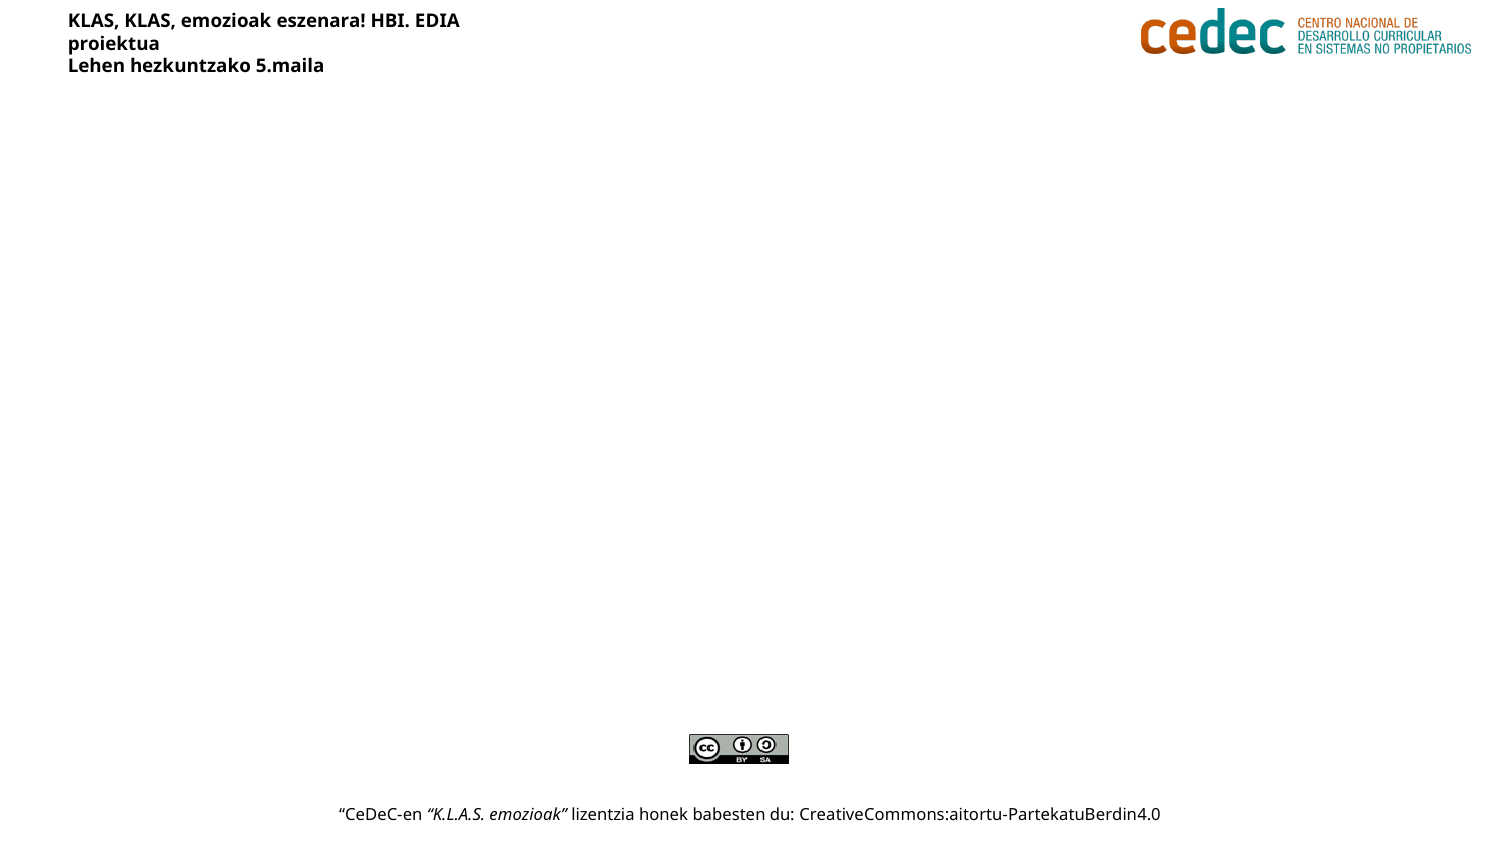

KLAS, KLAS, emozioak eszenara! HBI. EDIA proiektua
Lehen hezkuntzako 5.maila
# K.L.A.S. EMOZIOAK
“CeDeC-en “K.L.A.S. emozioak” lizentzia honek babesten du: CreativeCommons:aitortu-PartekatuBerdin4.0